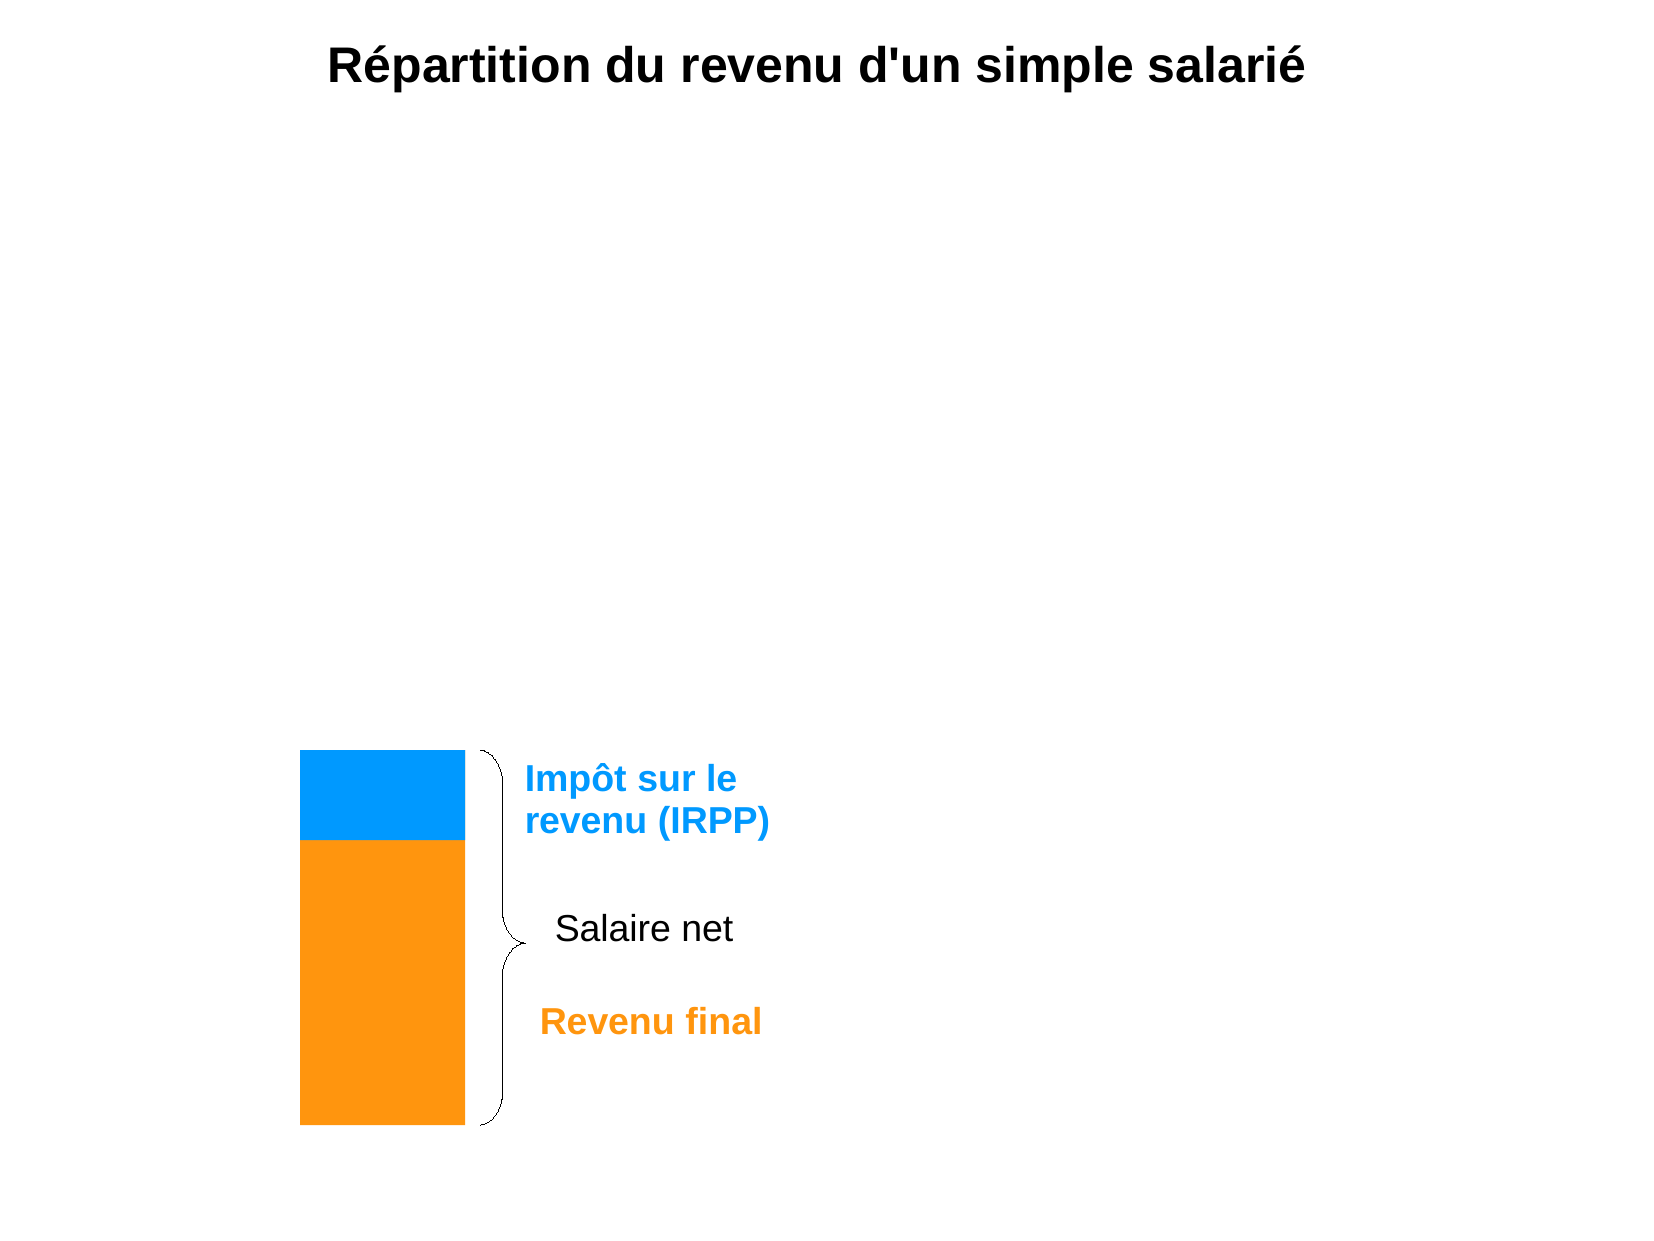

Répartition du revenu d'un simple salarié
Impôt sur le revenu (IRPP)
Salaire net
Revenu final